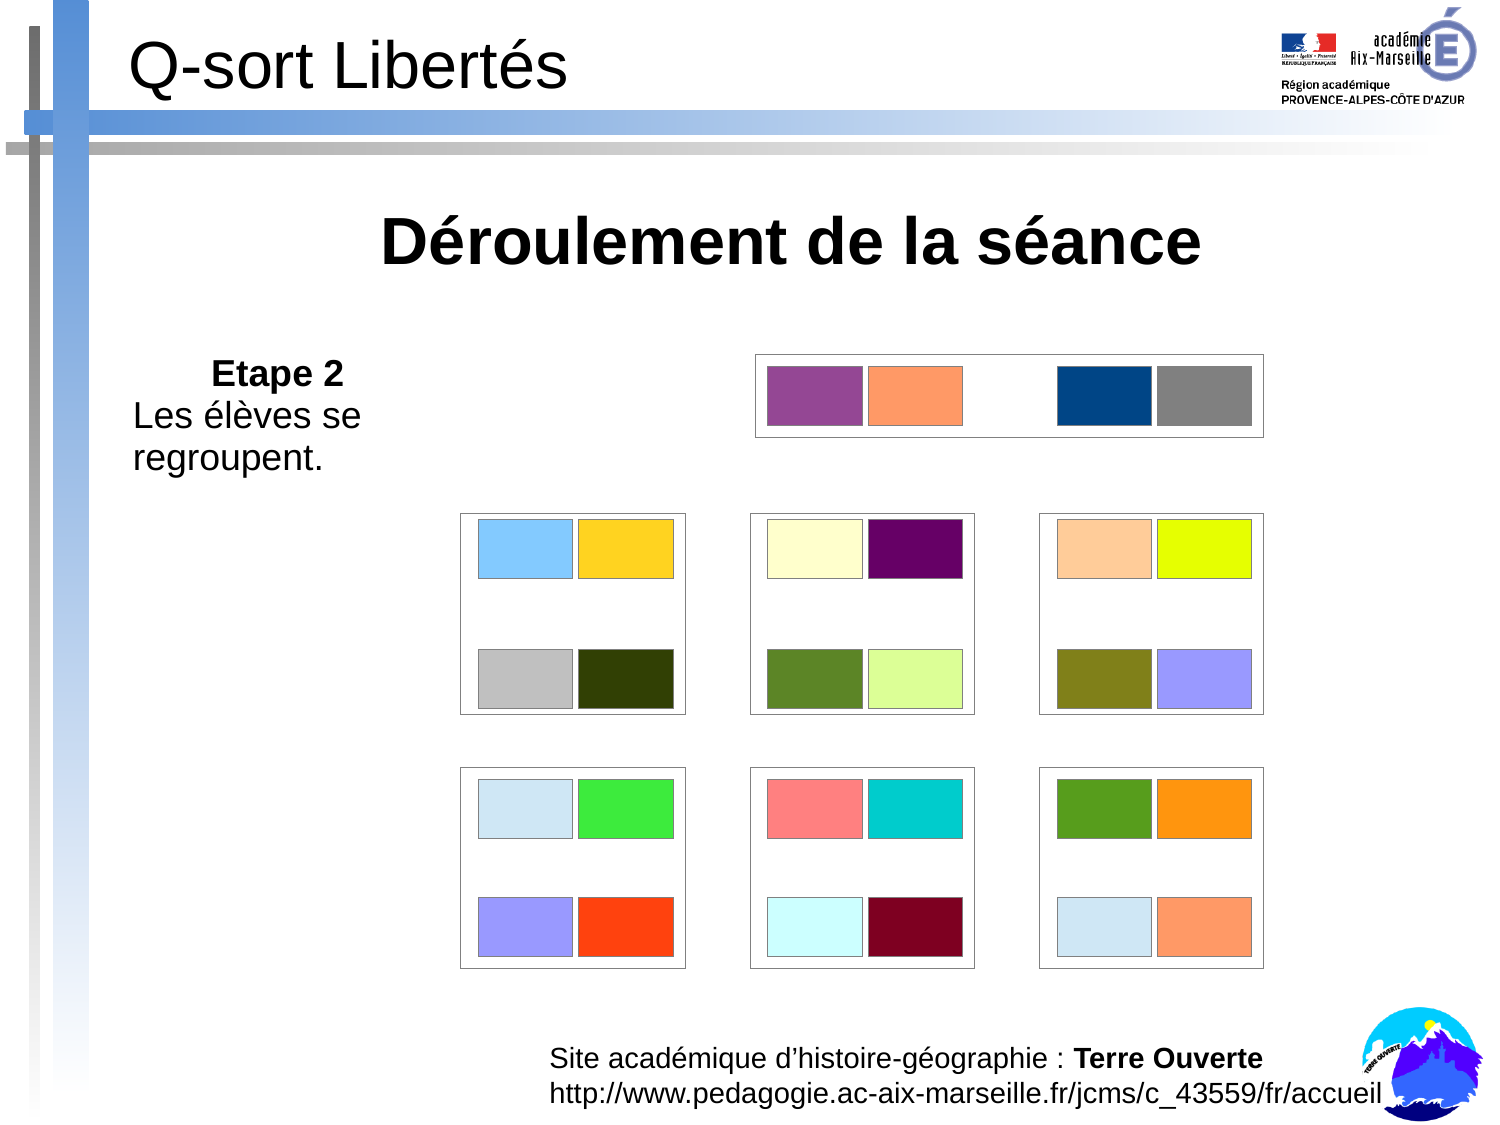

Q-sort Libertés
Déroulement de la séance
Etape 2
Les élèves se regroupent.
Site académique d’histoire-géographie : Terre Ouverte
http://www.pedagogie.ac-aix-marseille.fr/jcms/c_43559/fr/accueil